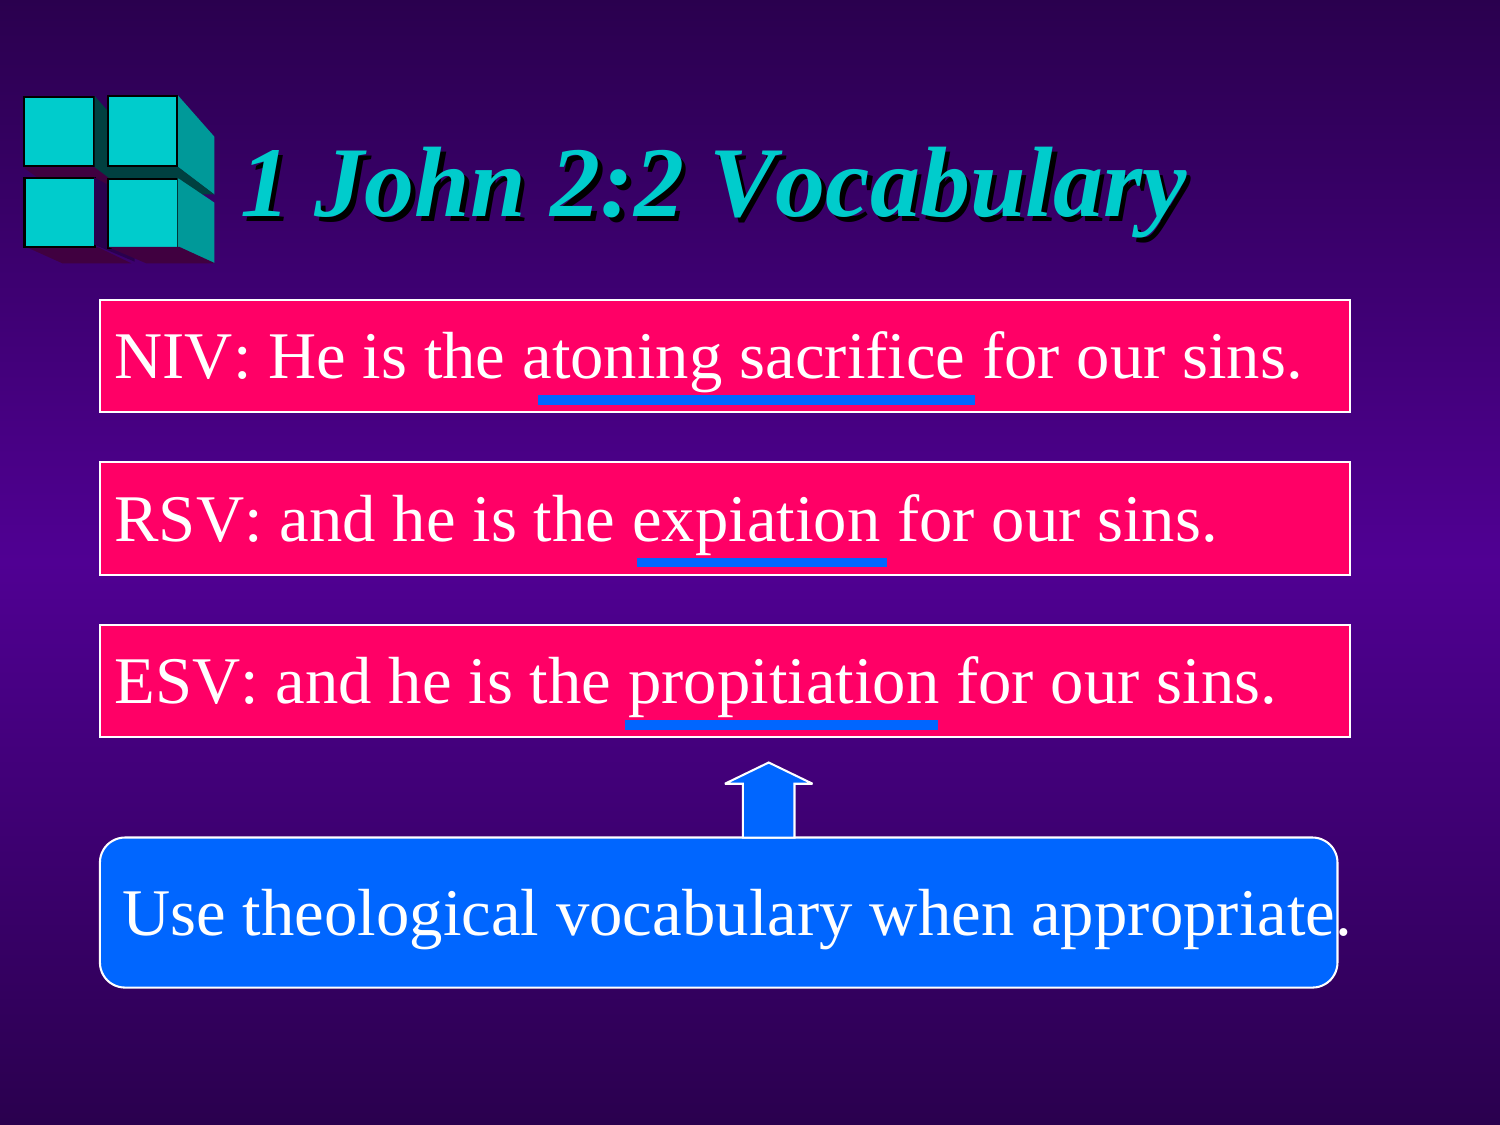

# 1 John 2:2 Vocabulary
NIV: He is the atoning sacrifice for our sins.
RSV: and he is the expiation for our sins.
ESV: and he is the propitiation for our sins.
Use theological vocabulary when appropriate.